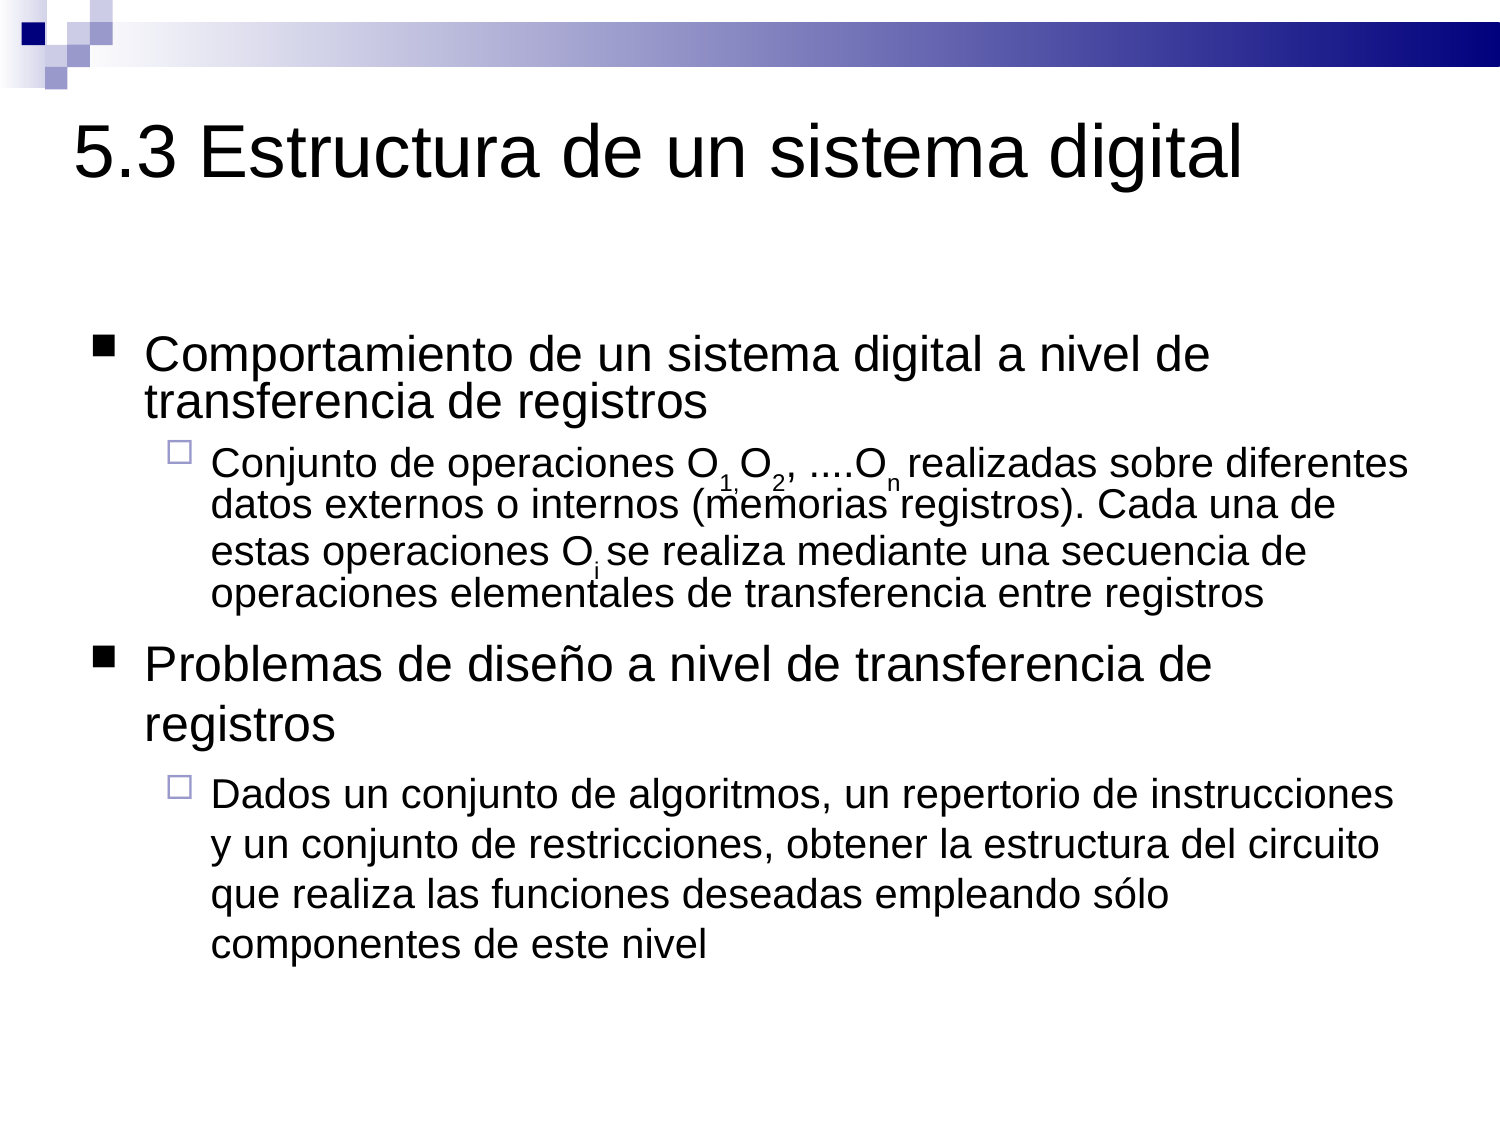

# 5.3 Estructura de un sistema digital
Comportamiento de un sistema digital a nivel de transferencia de registros
Conjunto de operaciones O1,O2, ....On realizadas sobre diferentes datos externos o internos (memorias registros). Cada una de estas operaciones Oi se realiza mediante una secuencia de operaciones elementales de transferencia entre registros
Problemas de diseño a nivel de transferencia de registros
Dados un conjunto de algoritmos, un repertorio de instrucciones y un conjunto de restricciones, obtener la estructura del circuito que realiza las funciones deseadas empleando sólo componentes de este nivel